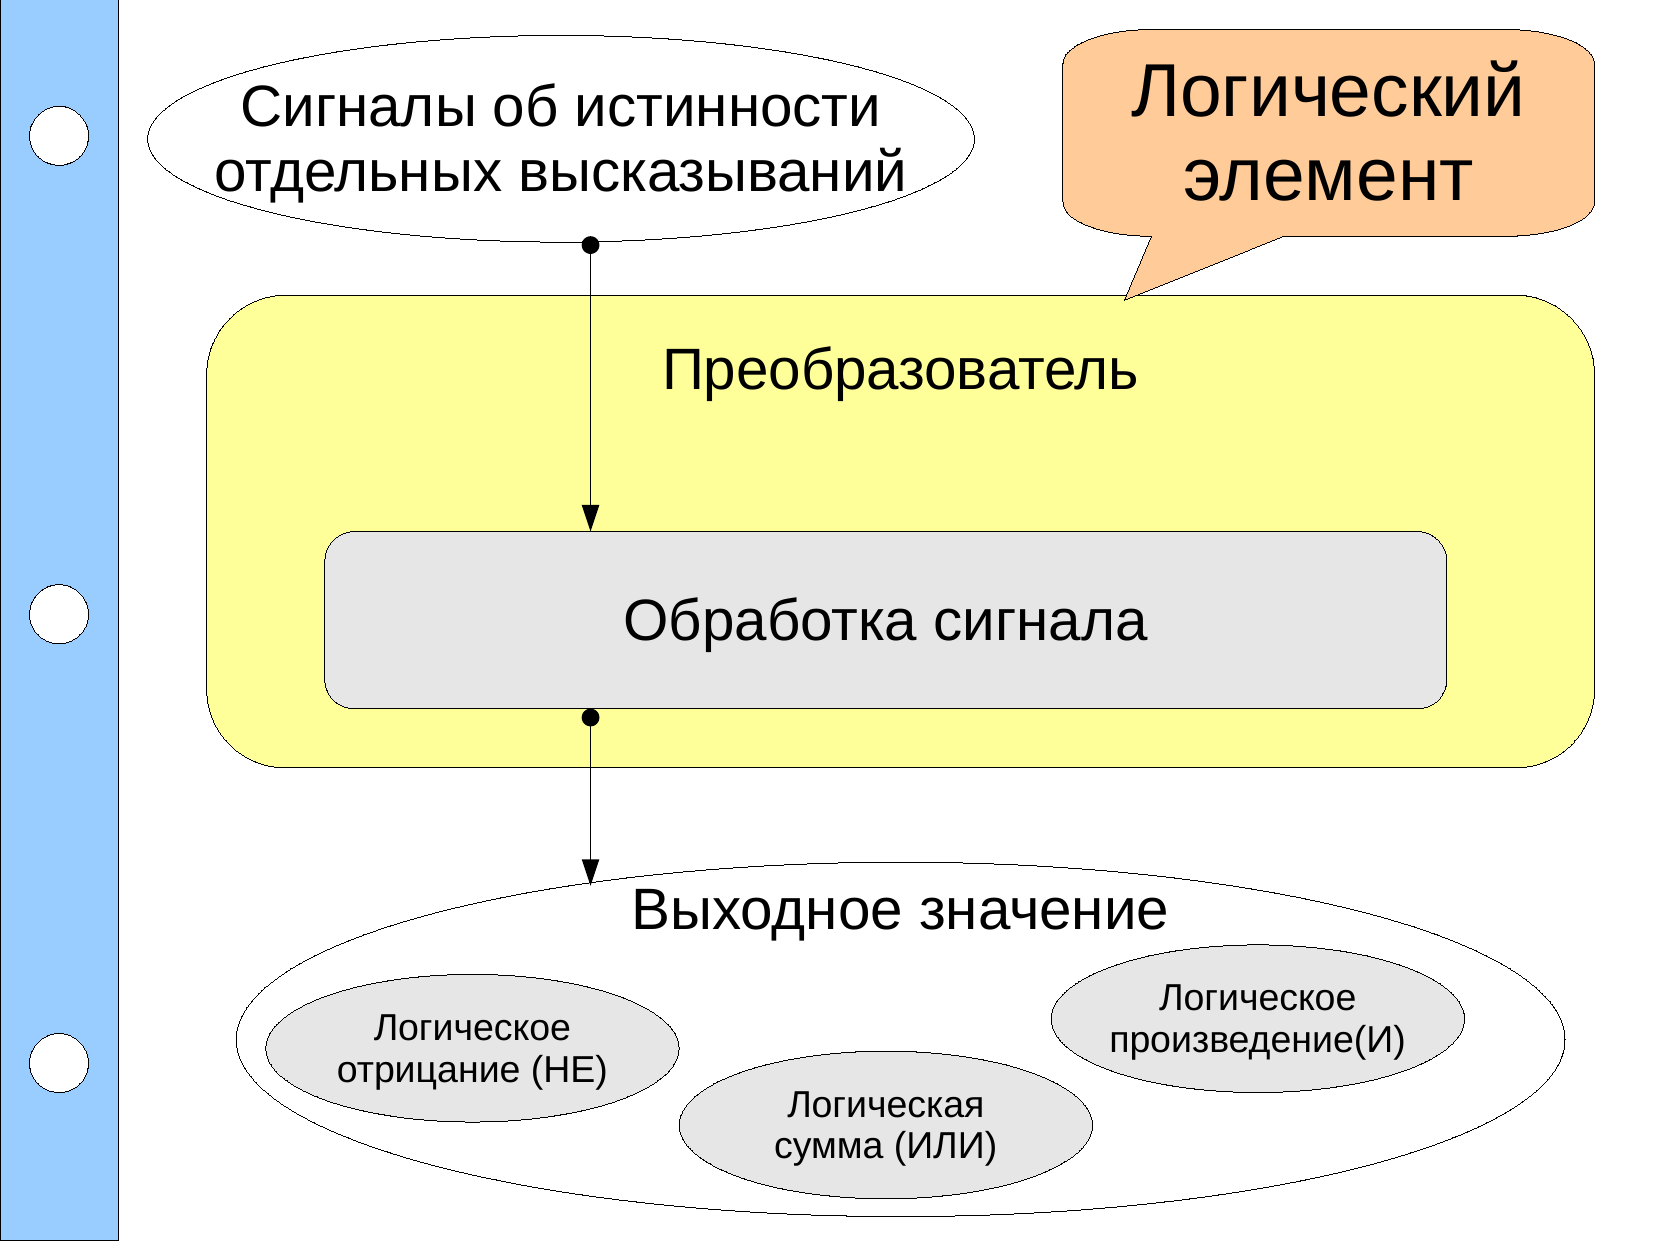

Логический
элемент
Сигналы об истинности
отдельных высказываний
Преобразователь
Обработка сигнала
Выходное значение
Логическое
произведение(И)
Логическое
отрицание (НЕ)
Логическая
сумма (ИЛИ)